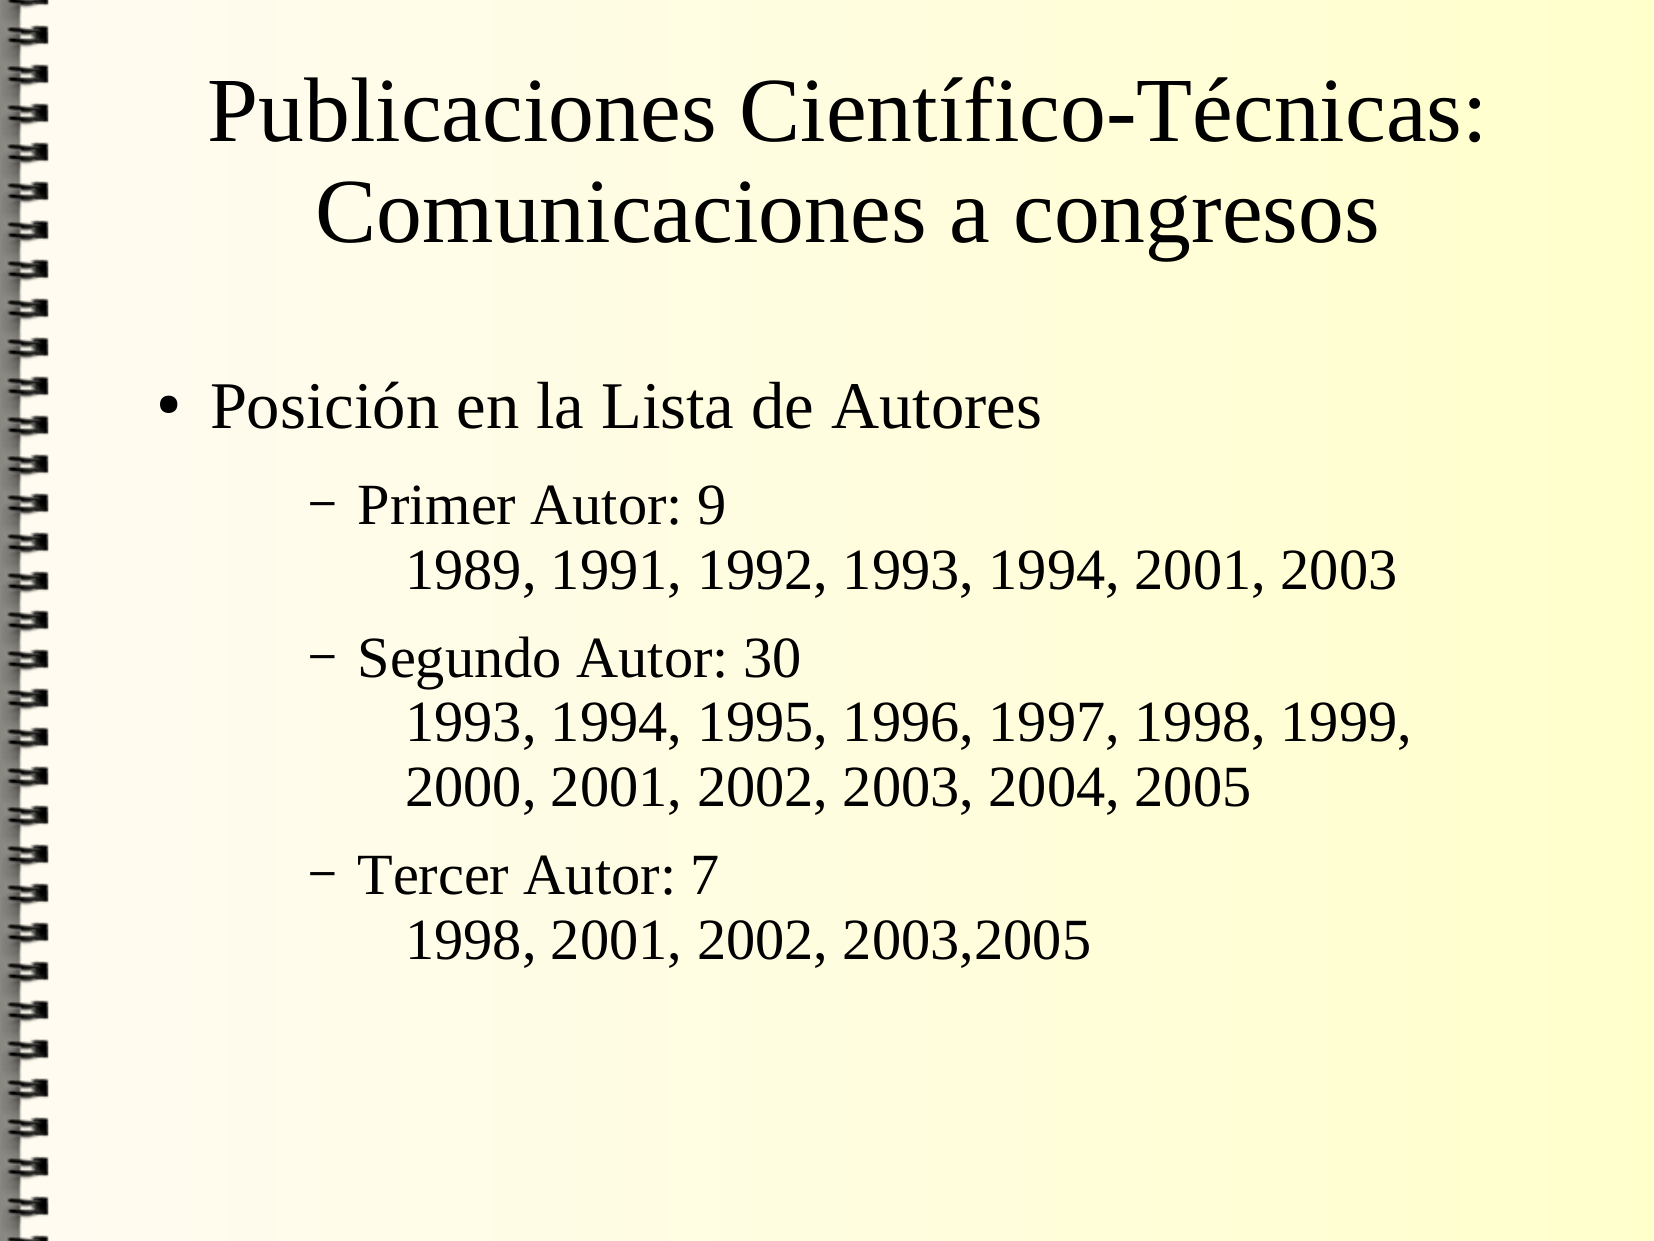

Publicaciones Científico-Técnicas: Comunicaciones a congresos
# Posición en la Lista de Autores
Primer Autor: 9
1989, 1991, 1992, 1993, 1994, 2001, 2003
Segundo Autor: 30
1993, 1994, 1995, 1996, 1997, 1998, 1999, 2000, 2001, 2002, 2003, 2004, 2005
Tercer Autor: 7
1998, 2001, 2002, 2003,2005